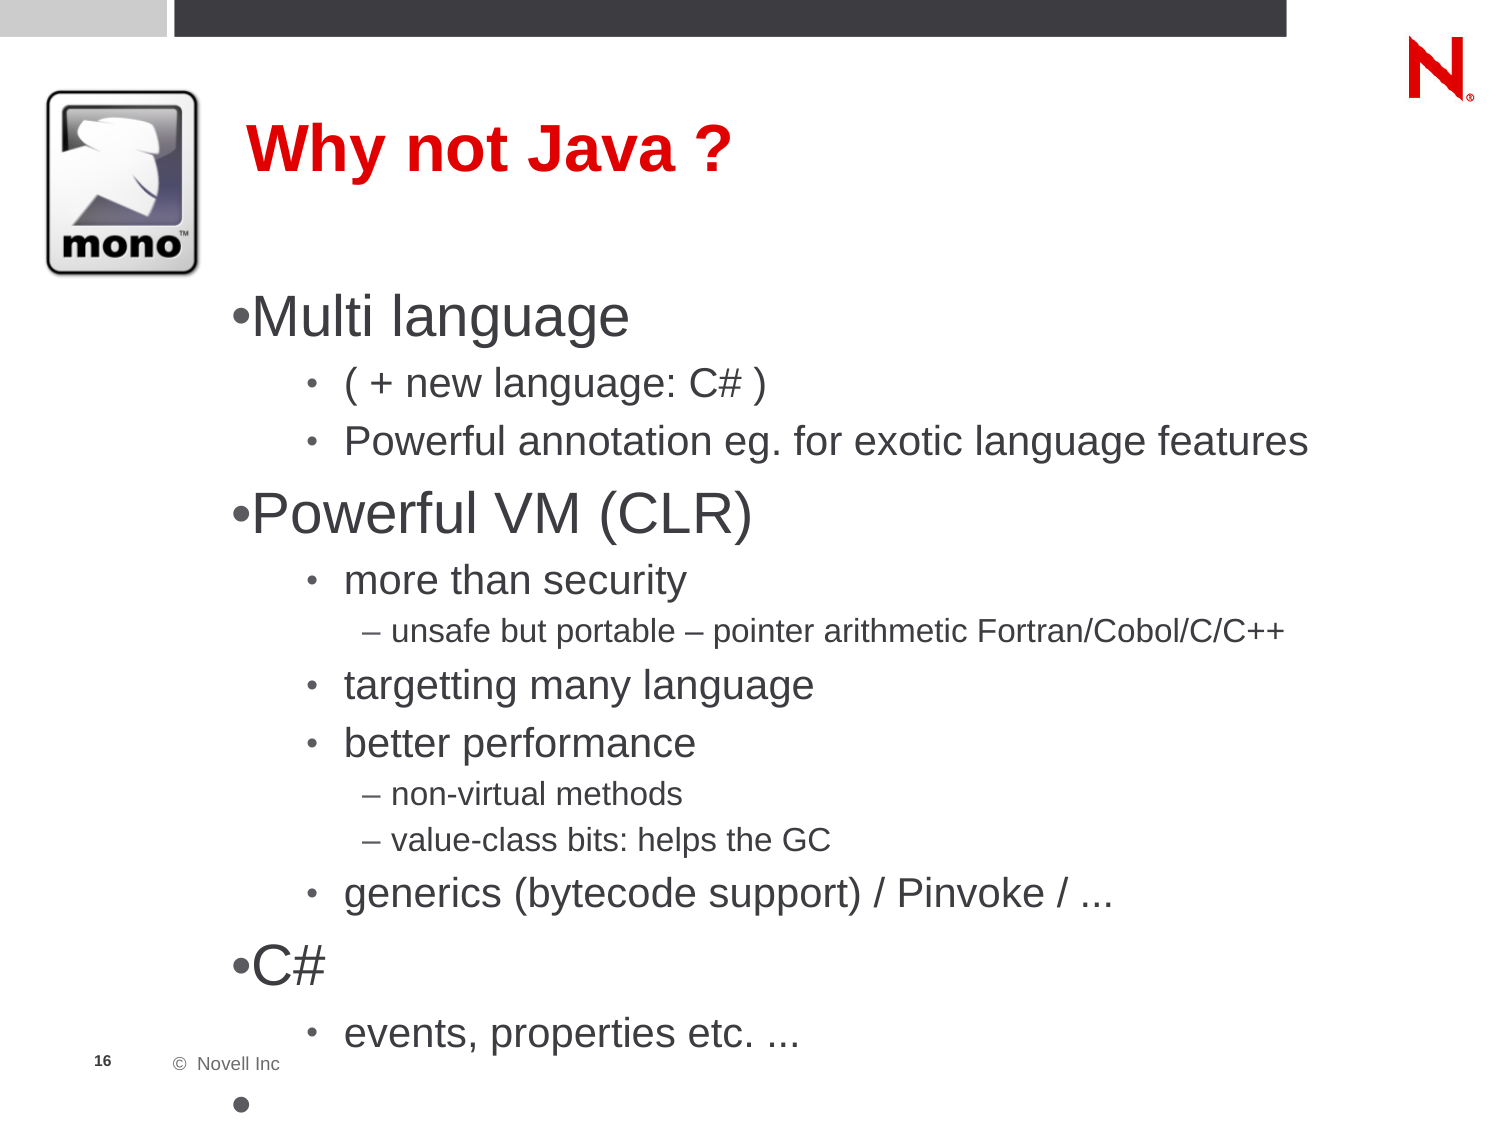

# Why not Java ?
Multi language
( + new language: C# )
Powerful annotation eg. for exotic language features
Powerful VM (CLR)
more than security
unsafe but portable – pointer arithmetic Fortran/Cobol/C/C++
targetting many language
better performance
non-virtual methods
value-class bits: helps the GC
generics (bytecode support) / Pinvoke / ...
C#
events, properties etc. ...